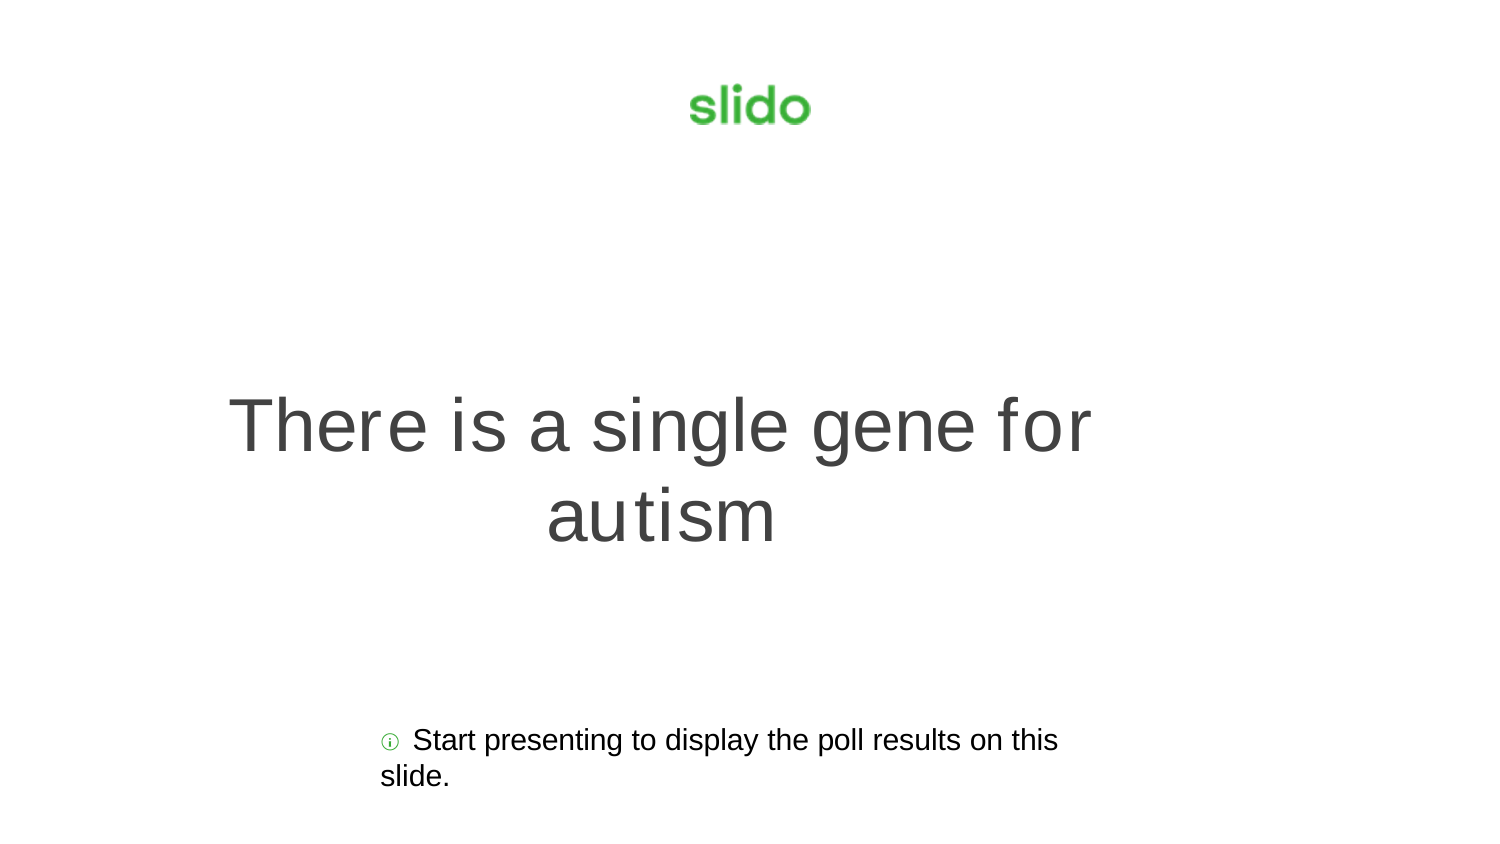

# There is a single gene for autism
ⓘ Start presenting to display the poll results on this slide.